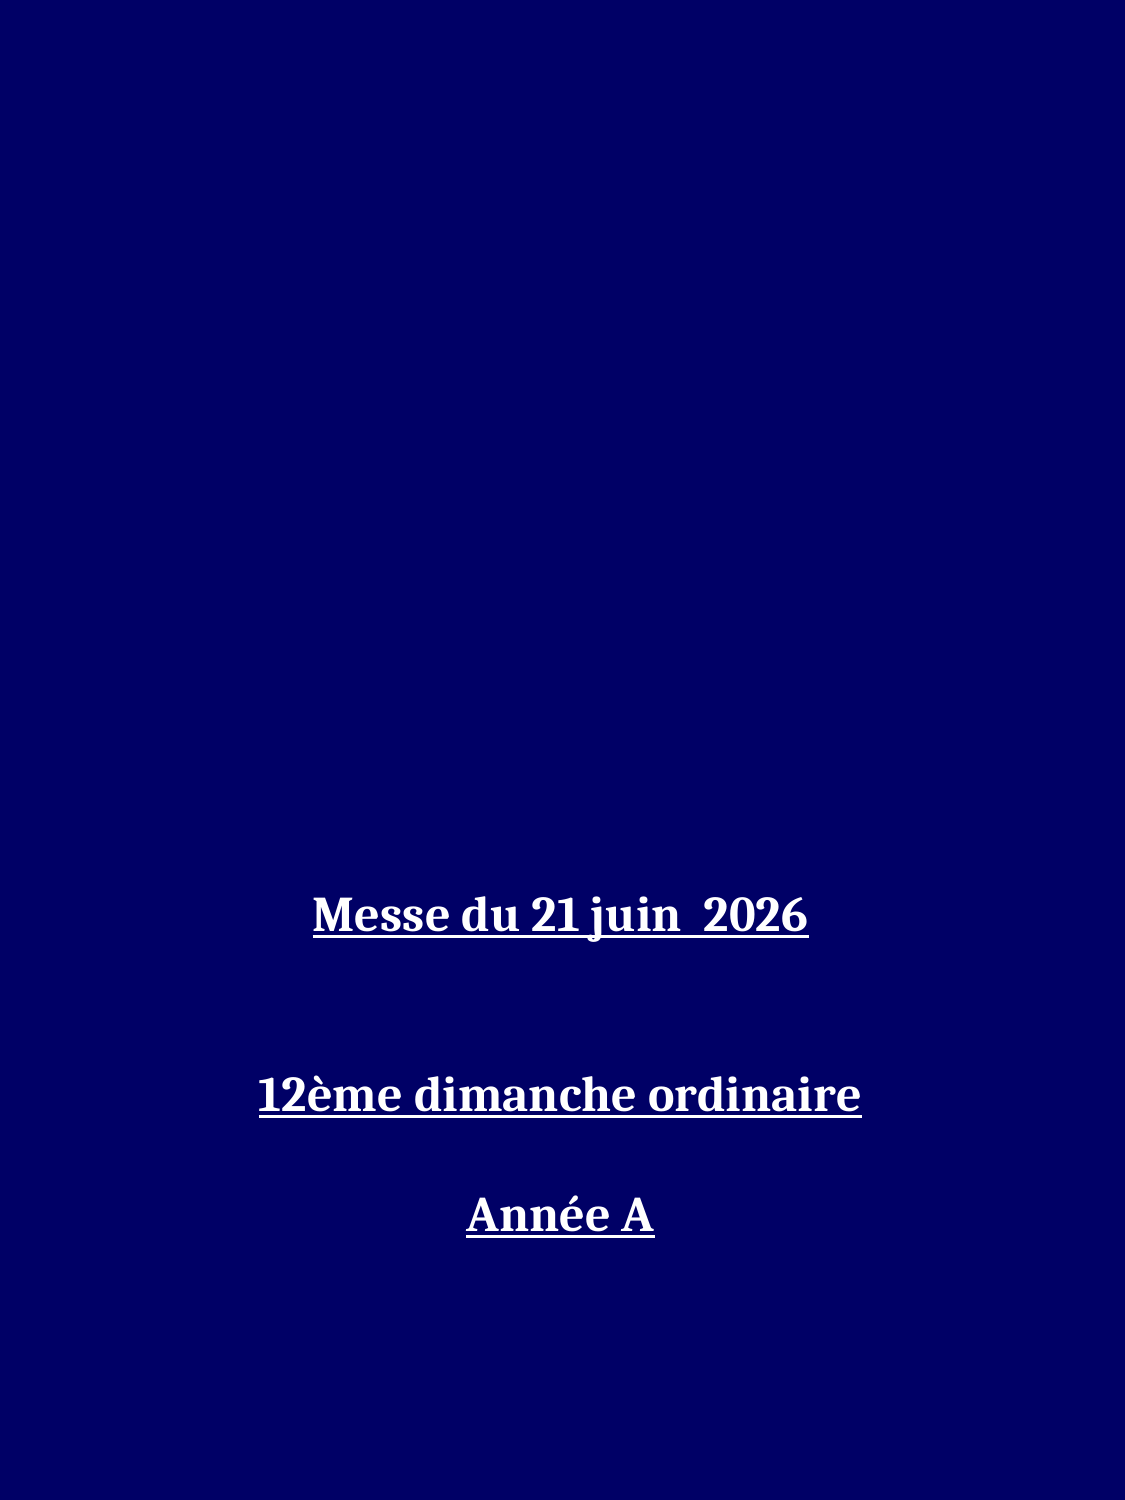

Messe du 21 juin 2026
12ème dimanche ordinaire
Année A